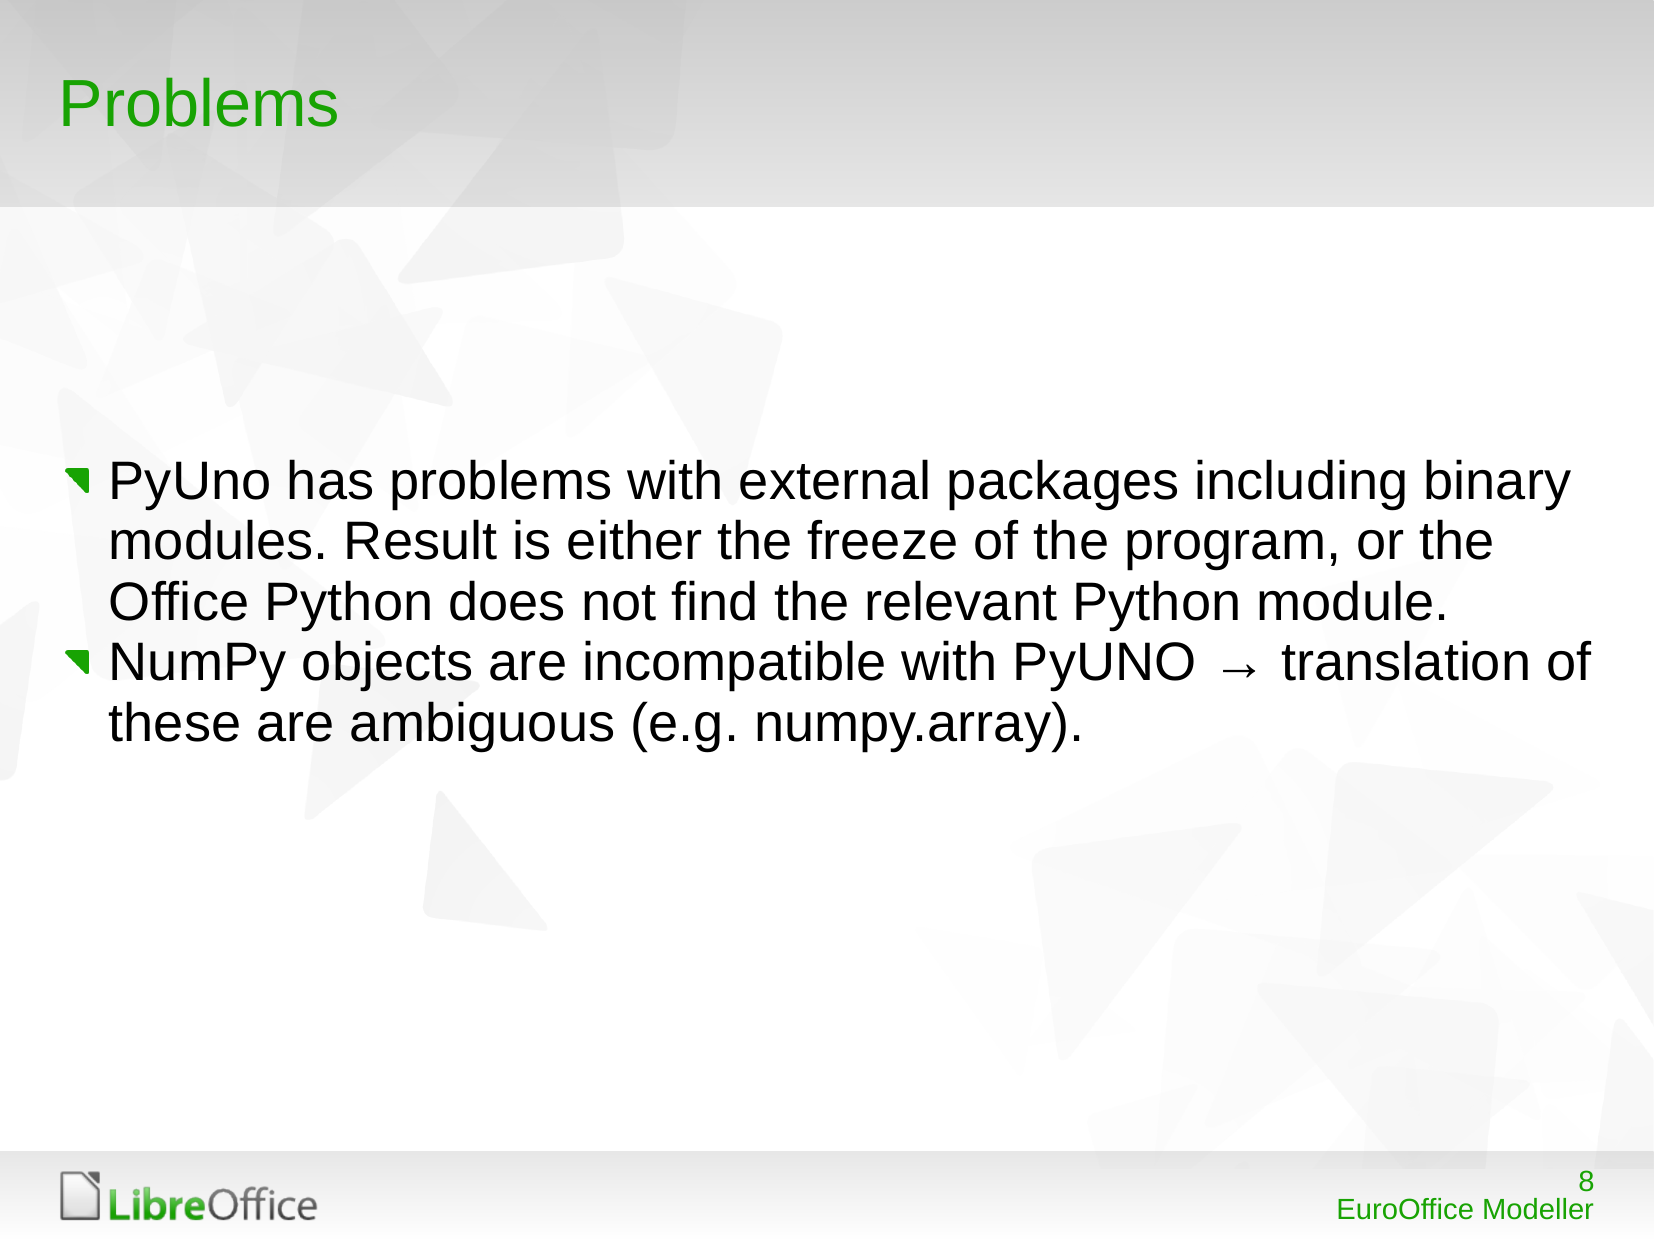

# Problems
PyUno has problems with external packages including binary modules. Result is either the freeze of the program, or the Office Python does not find the relevant Python module.
NumPy objects are incompatible with PyUNO → translation of these are ambiguous (e.g. numpy.array).
8
EuroOffice Modeller